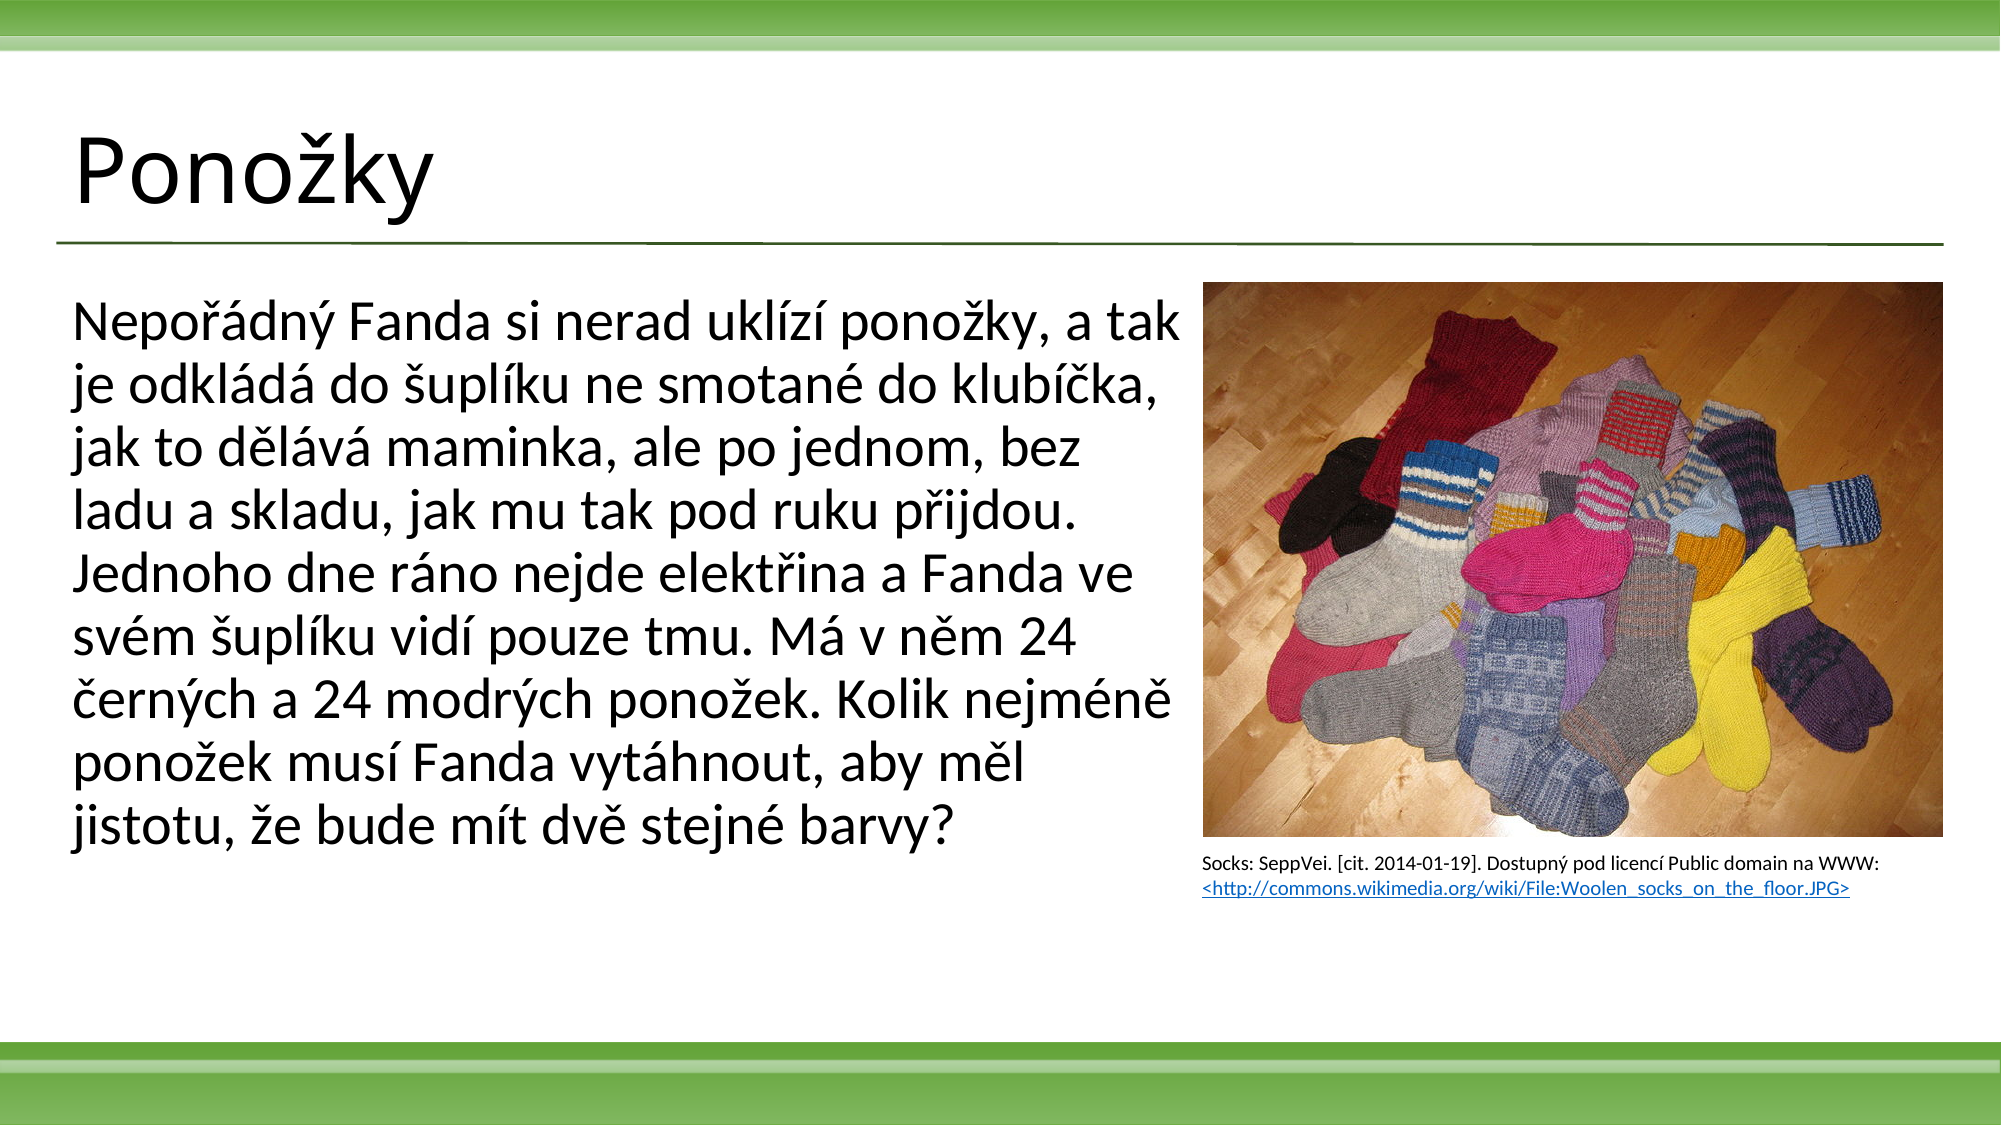

# Ponožky
Nepořádný Fanda si nerad uklízí ponožky, a tak je odkládá do šuplíku ne smotané do klubíčka, jak to dělává maminka, ale po jednom, bez ladu a skladu, jak mu tak pod ruku přijdou. Jednoho dne ráno nejde elektřina a Fanda ve svém šuplíku vidí pouze tmu. Má v něm 24 černých a 24 modrých ponožek. Kolik nejméně ponožek musí Fanda vytáhnout, aby měl jistotu, že bude mít dvě stejné barvy?
Socks: SeppVei. [cit. 2014-01-19]. Dostupný pod licencí Public domain na WWW:
<http://commons.wikimedia.org/wiki/File:Woolen_socks_on_the_floor.JPG>